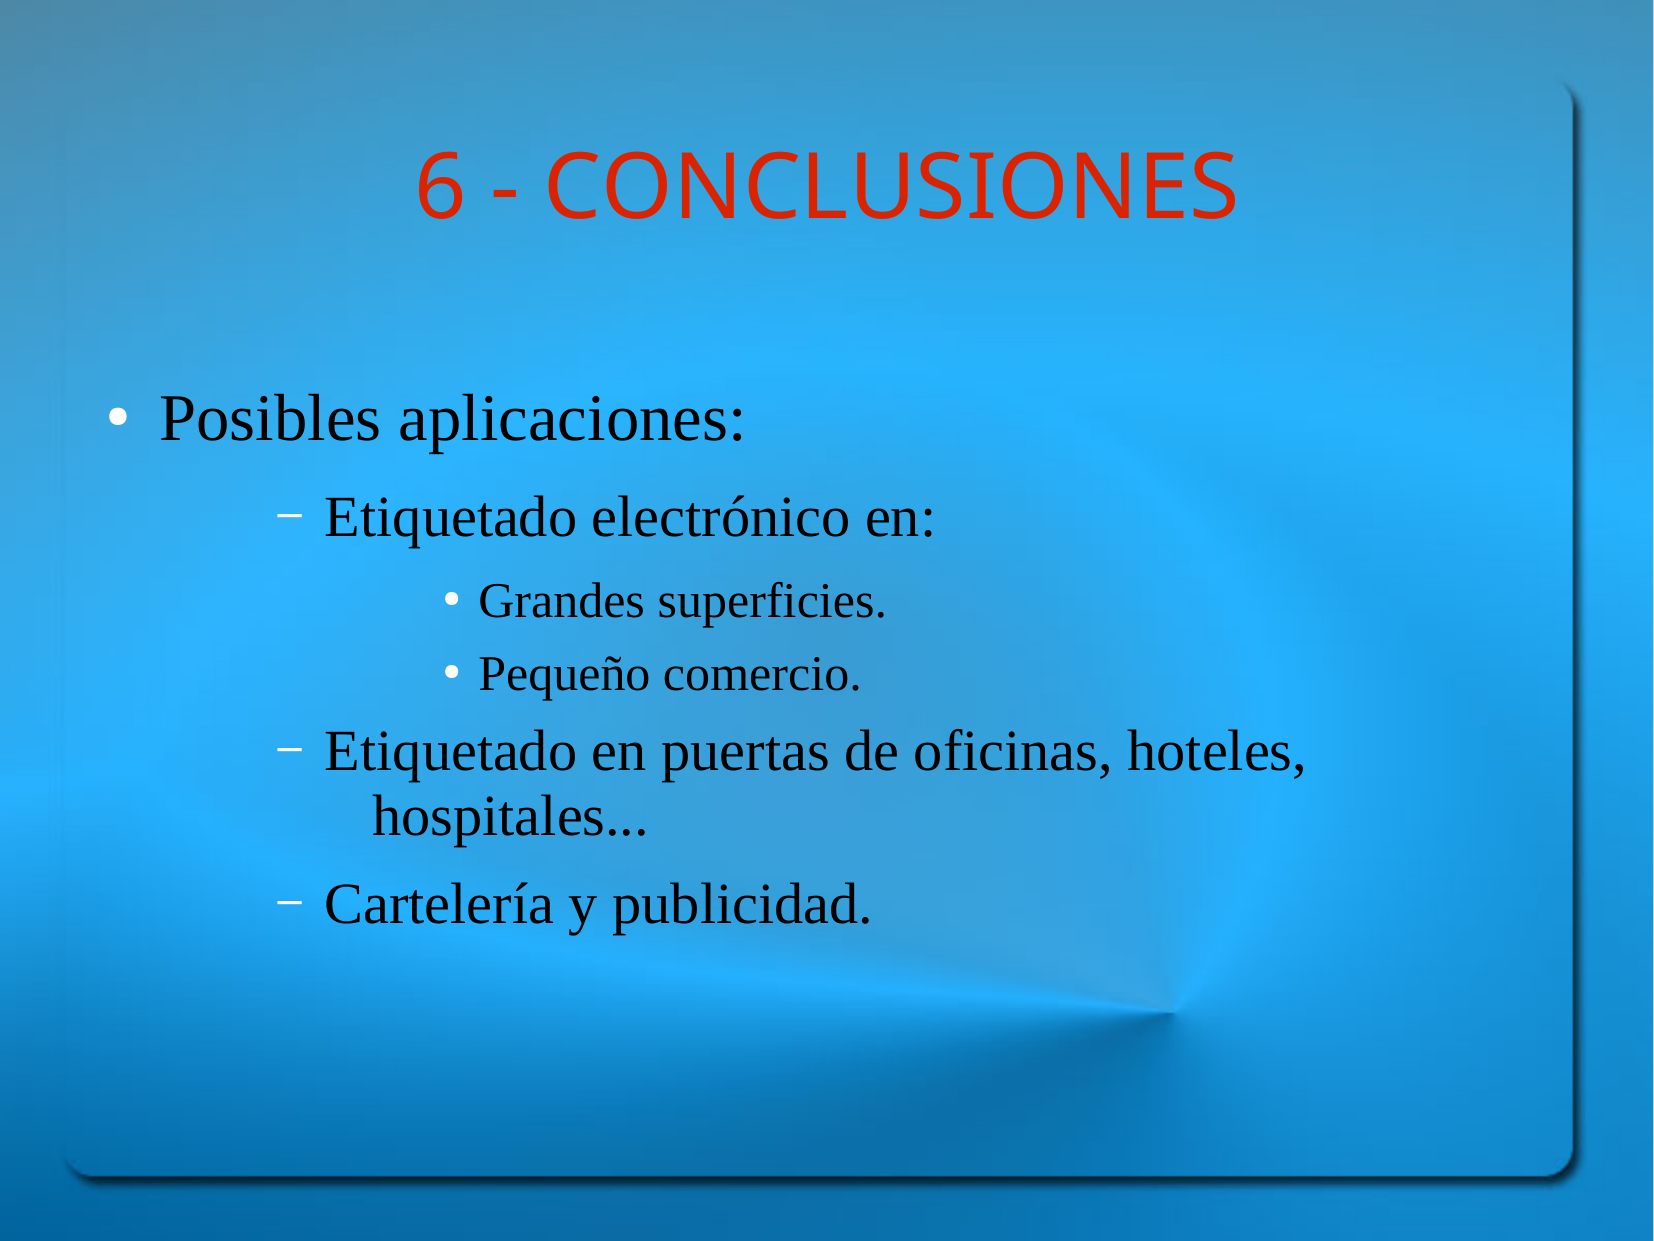

# 6 - CONCLUSIONES
Posibles aplicaciones:
Etiquetado electrónico en:
Grandes superficies.
Pequeño comercio.
Etiquetado en puertas de oficinas, hoteles, hospitales...
Cartelería y publicidad.